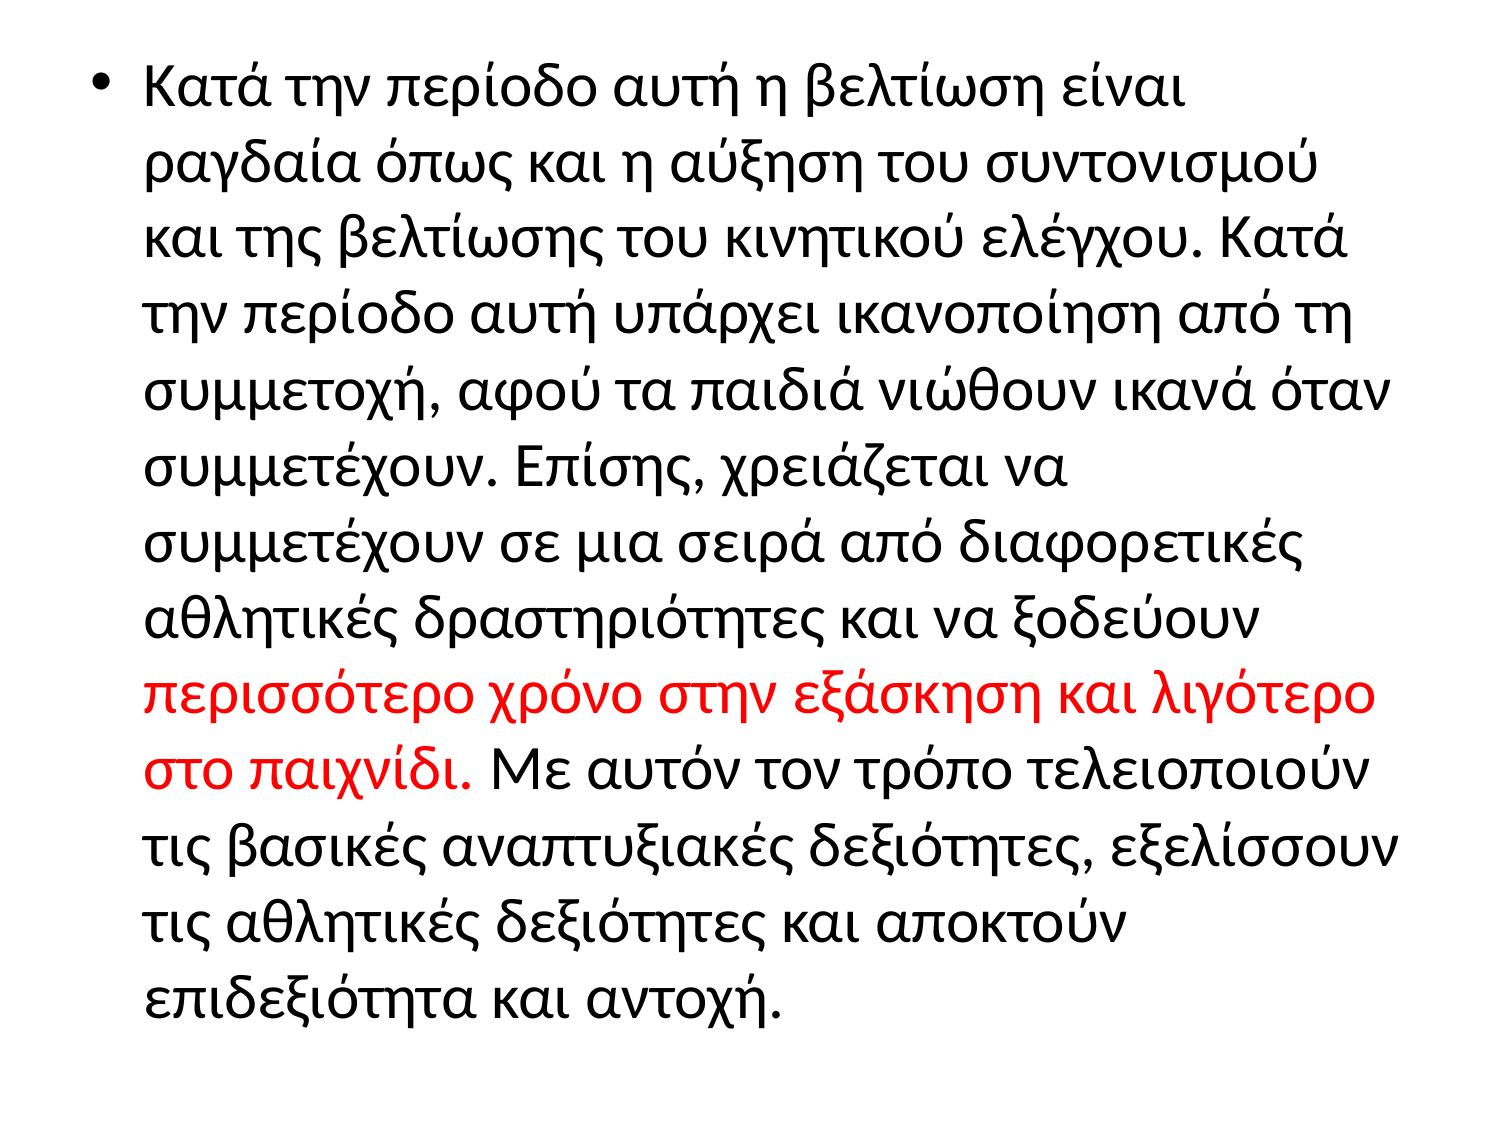

# Κατά την περίοδο αυτή η βελτίωση είναι ραγδαία όπως και η αύξηση του συντονισμού και της βελτίωσης του κινητικού ελέγχου. Κατά την περίοδο αυτή υπάρχει ικανοποίηση από τη συμμετοχή, αφού τα παιδιά νιώθουν ικανά όταν συμμετέχουν. Επίσης, χρειάζεται να συμμετέχουν σε μια σειρά από διαφορετικές αθλητικές δραστηριότητες και να ξοδεύουν περισσότερο χρόνο στην εξάσκηση και λιγότερο στο παιχνίδι. Με αυτόν τον τρόπο τελειοποιούν τις βασικές αναπτυξιακές δεξιότητες, εξελίσσουν τις αθλητικές δεξιότητες και αποκτούν επιδεξιότητα και αντοχή.